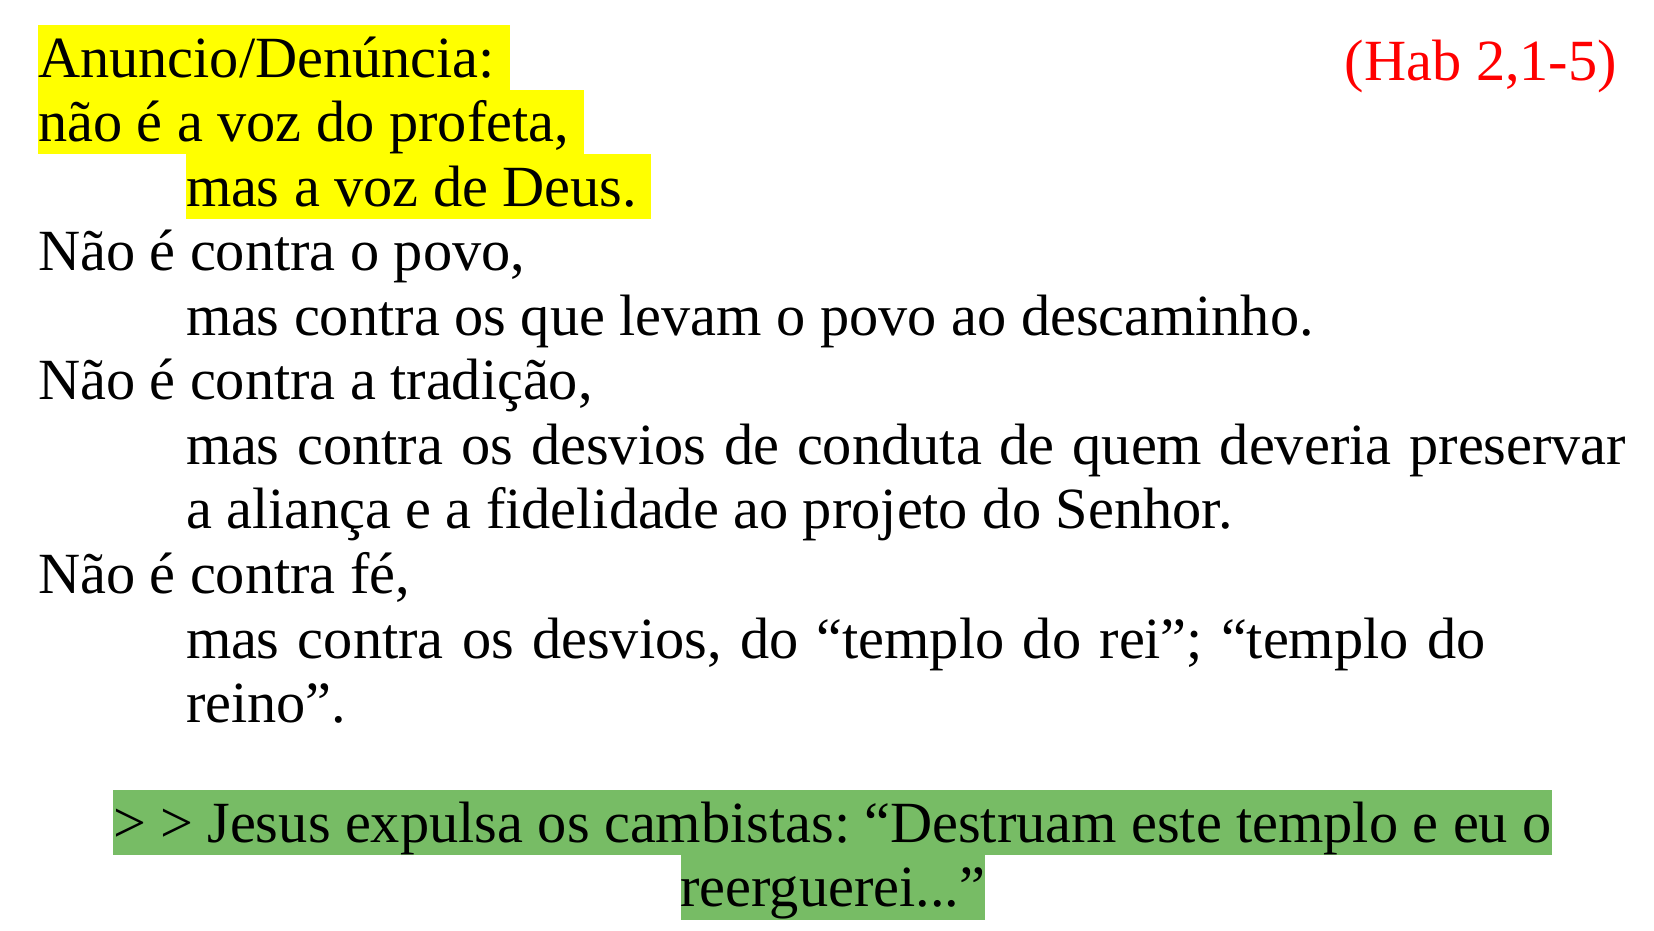

Anuncio/Denúncia:
não é a voz do profeta,
		mas a voz de Deus.
Não é contra o povo,
		mas contra os que levam o povo ao descaminho.
Não é contra a tradição,
		mas contra os desvios de conduta de quem deveria preservar 		a aliança e a fidelidade ao projeto do Senhor.
Não é contra fé,
		mas contra os desvios, do “templo do rei”; “templo do 				reino”.
> > Jesus expulsa os cambistas: “Destruam este templo e eu o reerguerei...”
(Hab 2,1-5)